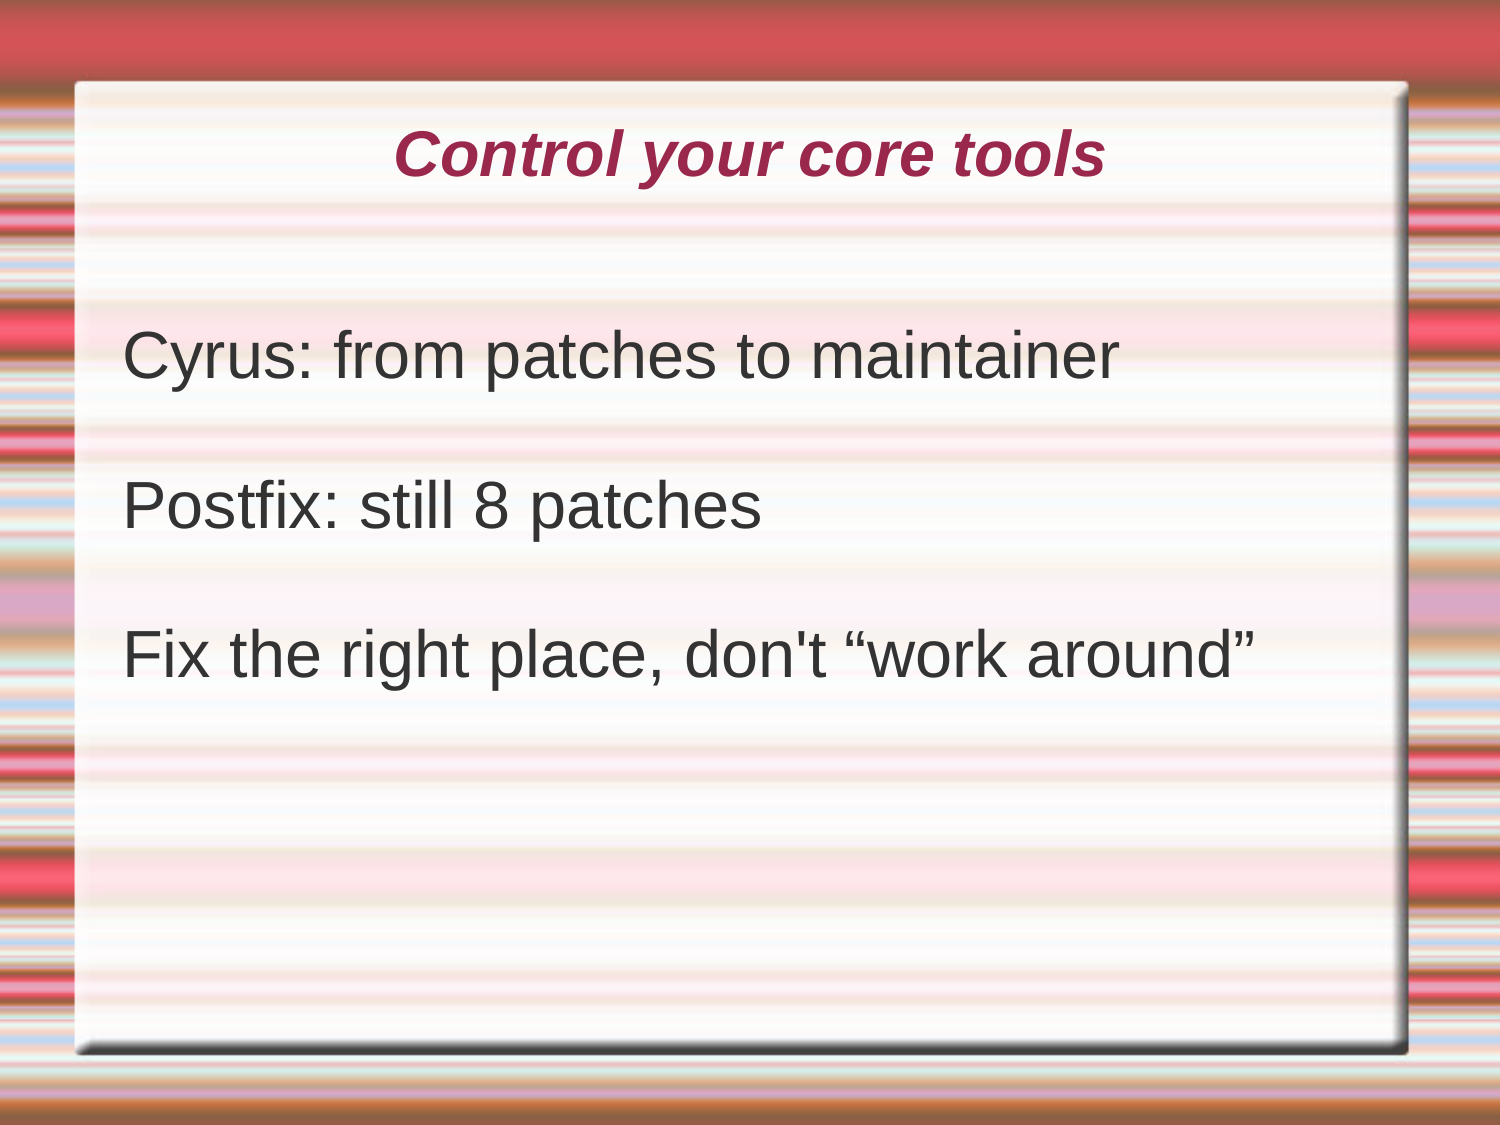

# Control your core tools
Cyrus: from patches to maintainer
Postfix: still 8 patches
Fix the right place, don't “work around”